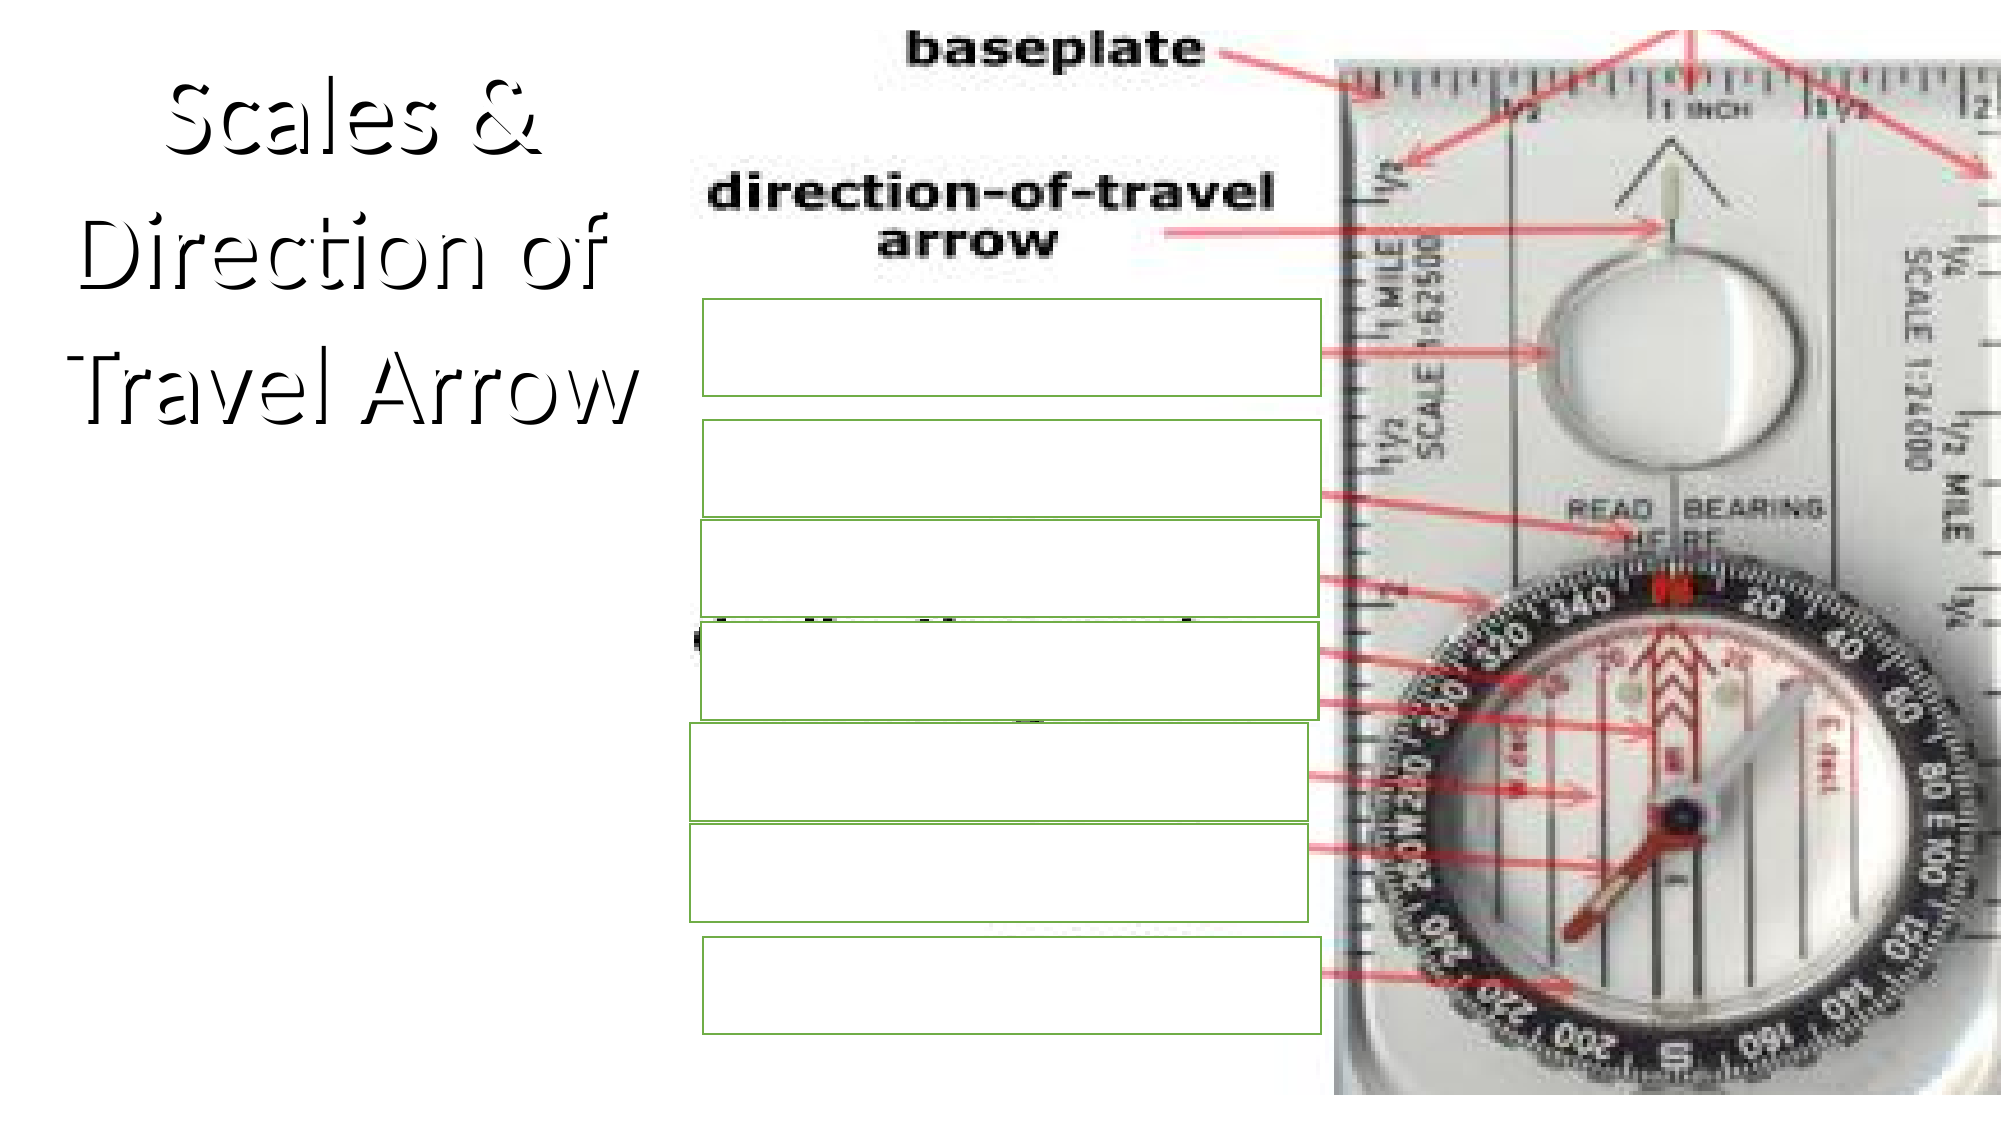

Scales &
Direction of
Travel Arrow
Each edge of a compass may have different rulers for use with different map scales
Marked on the base plate. You point this the way you will be traveling